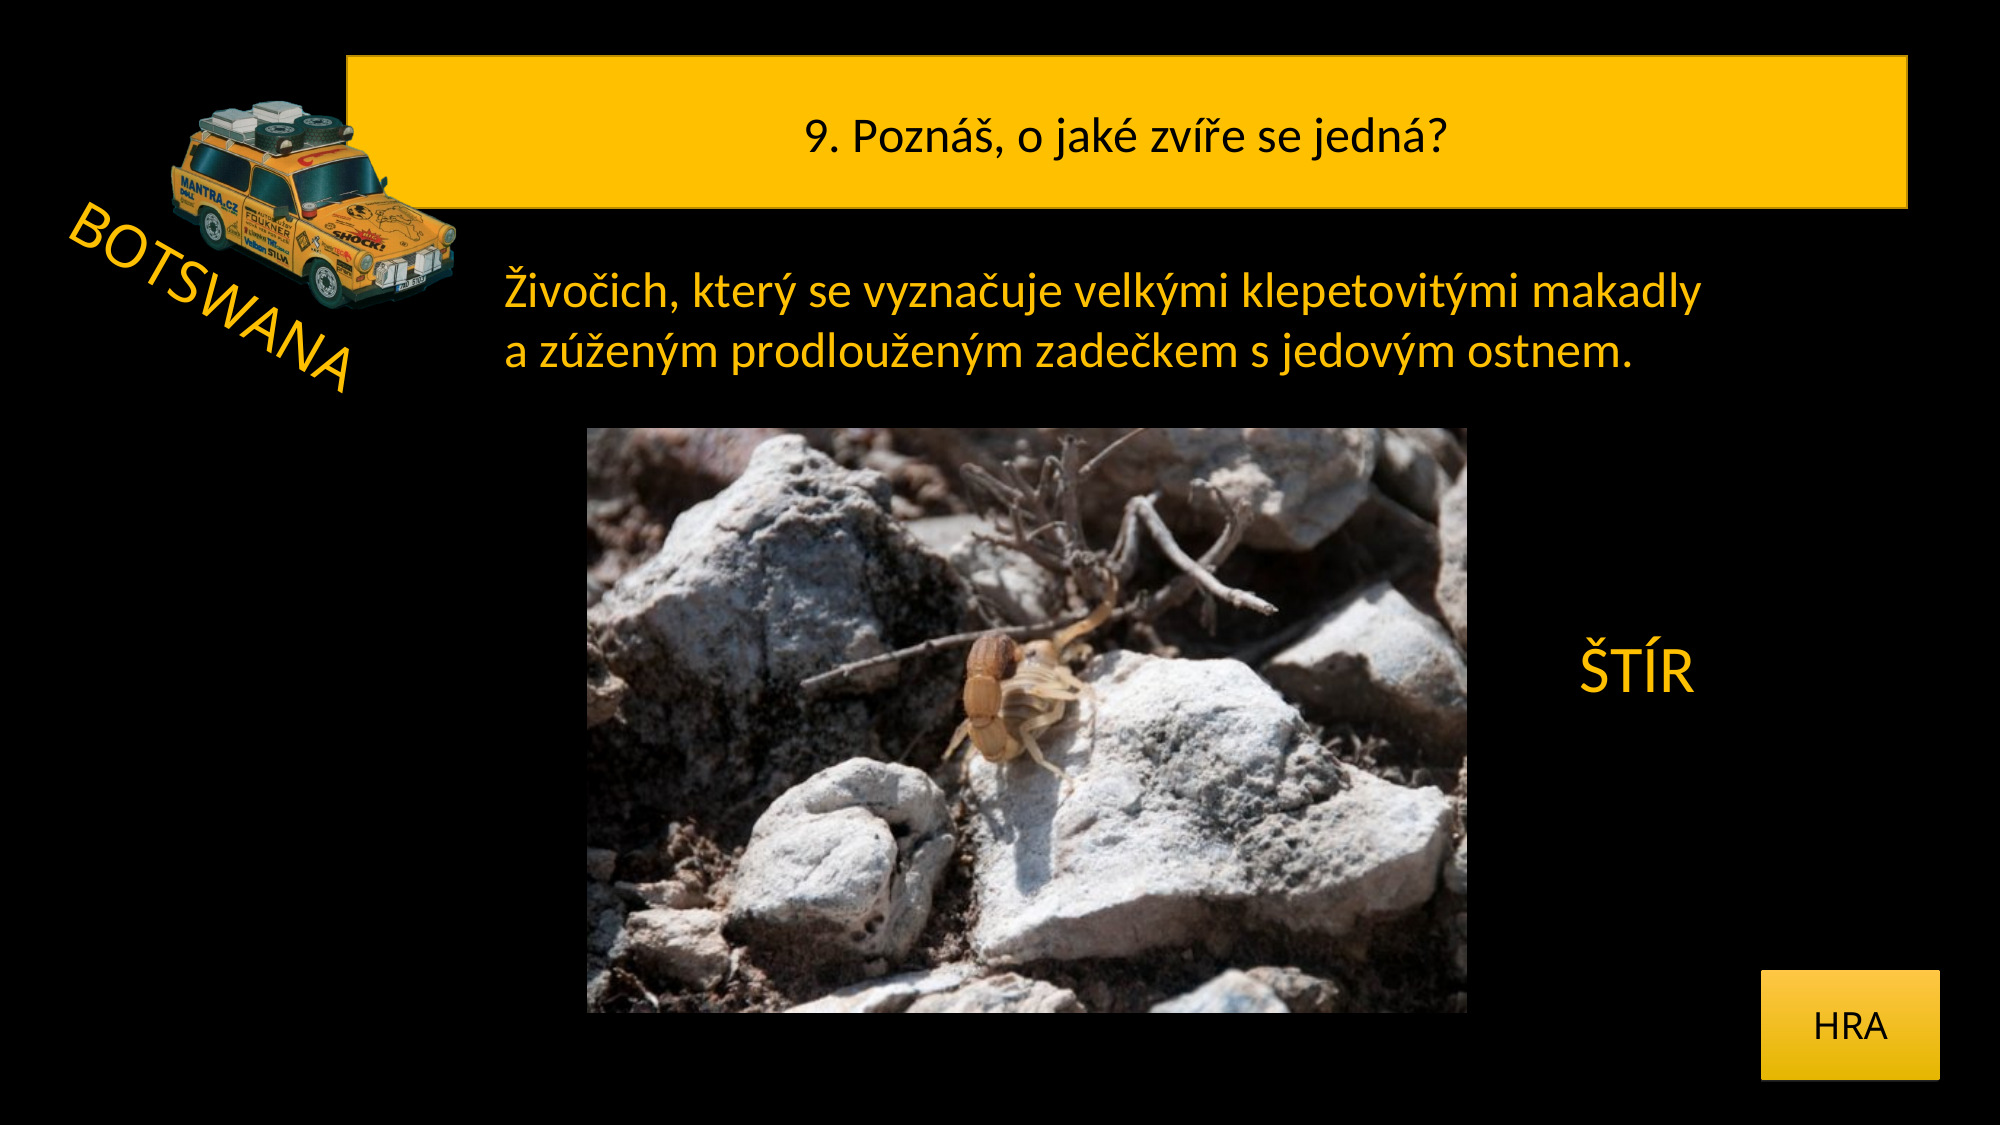

9. Poznáš, o jaké zvíře se jedná?
Živočich, který se vyznačuje velkými klepetovitými makadly
a zúženým prodlouženým zadečkem s jedovým ostnem.
BOTSWANA
ŠTÍR
HRA